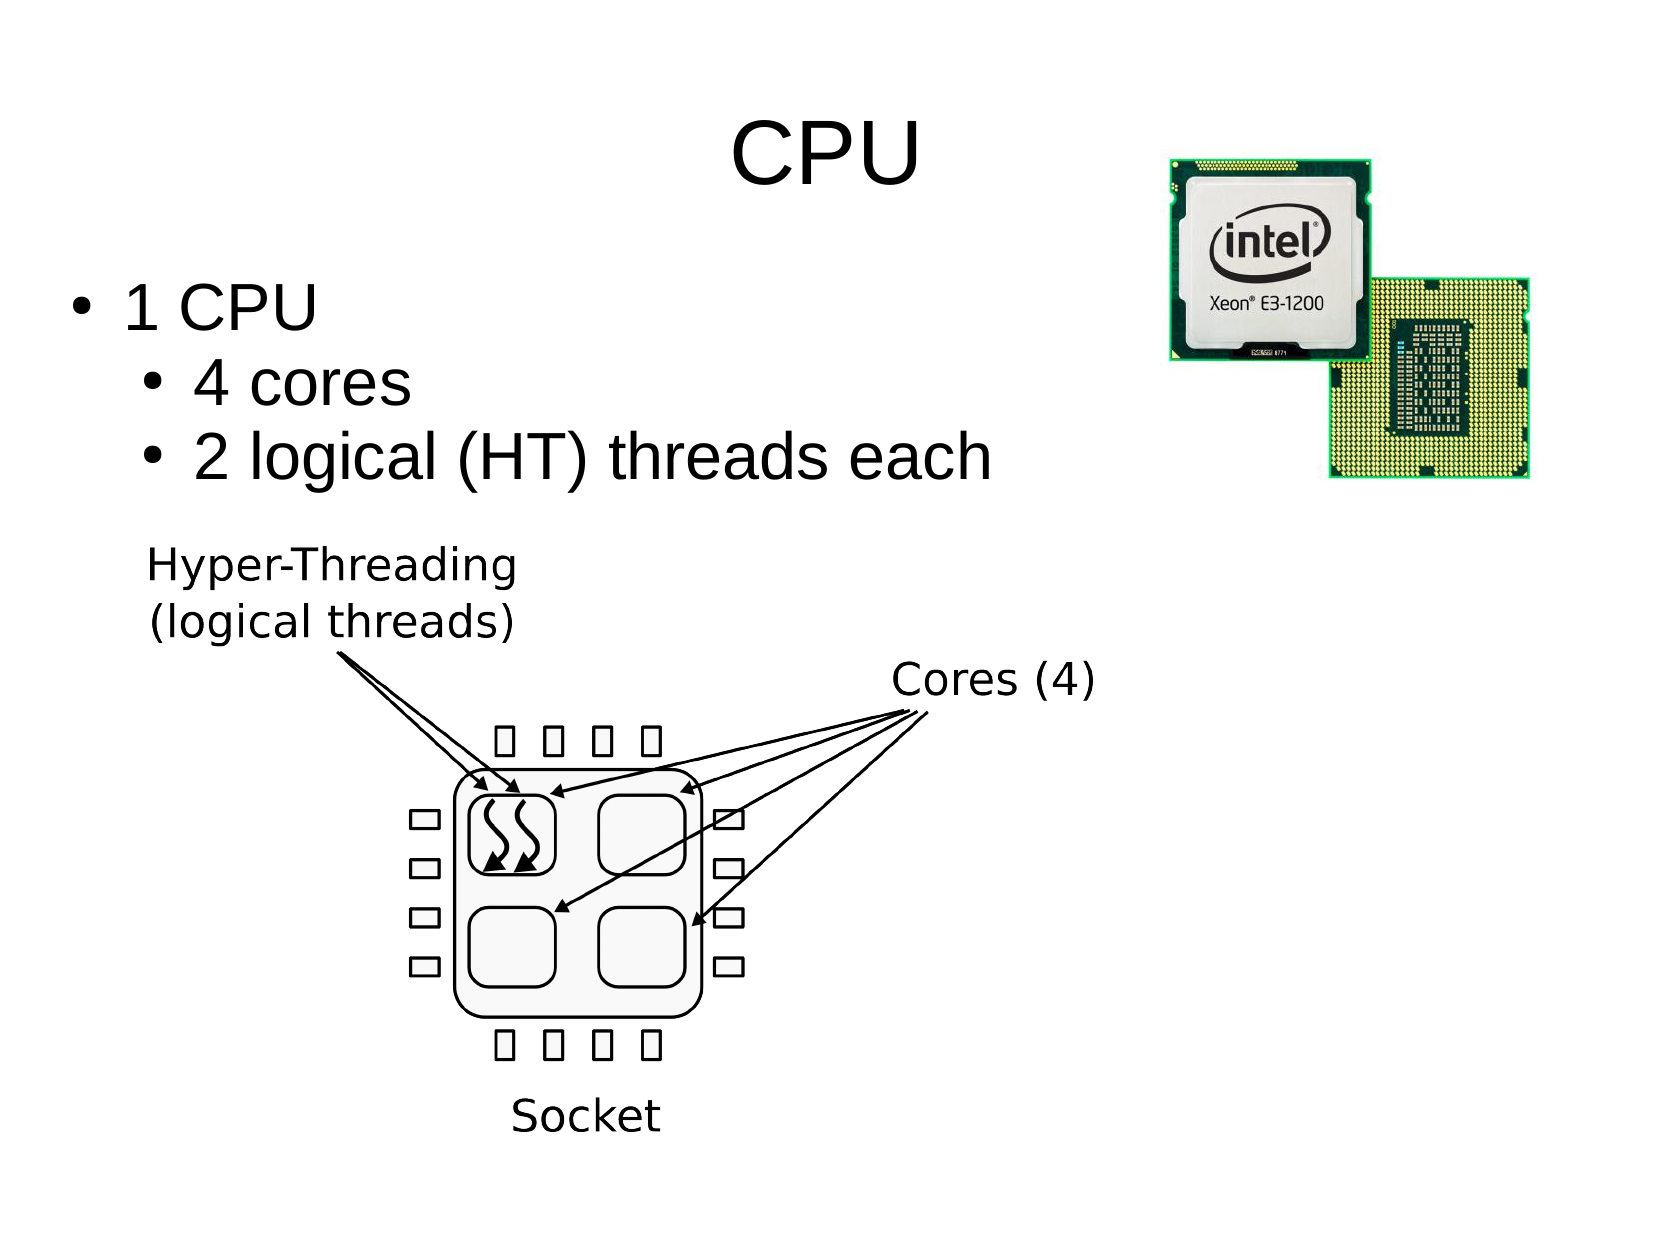

# CPU
1 CPU
4 cores
2 logical (HT) threads each